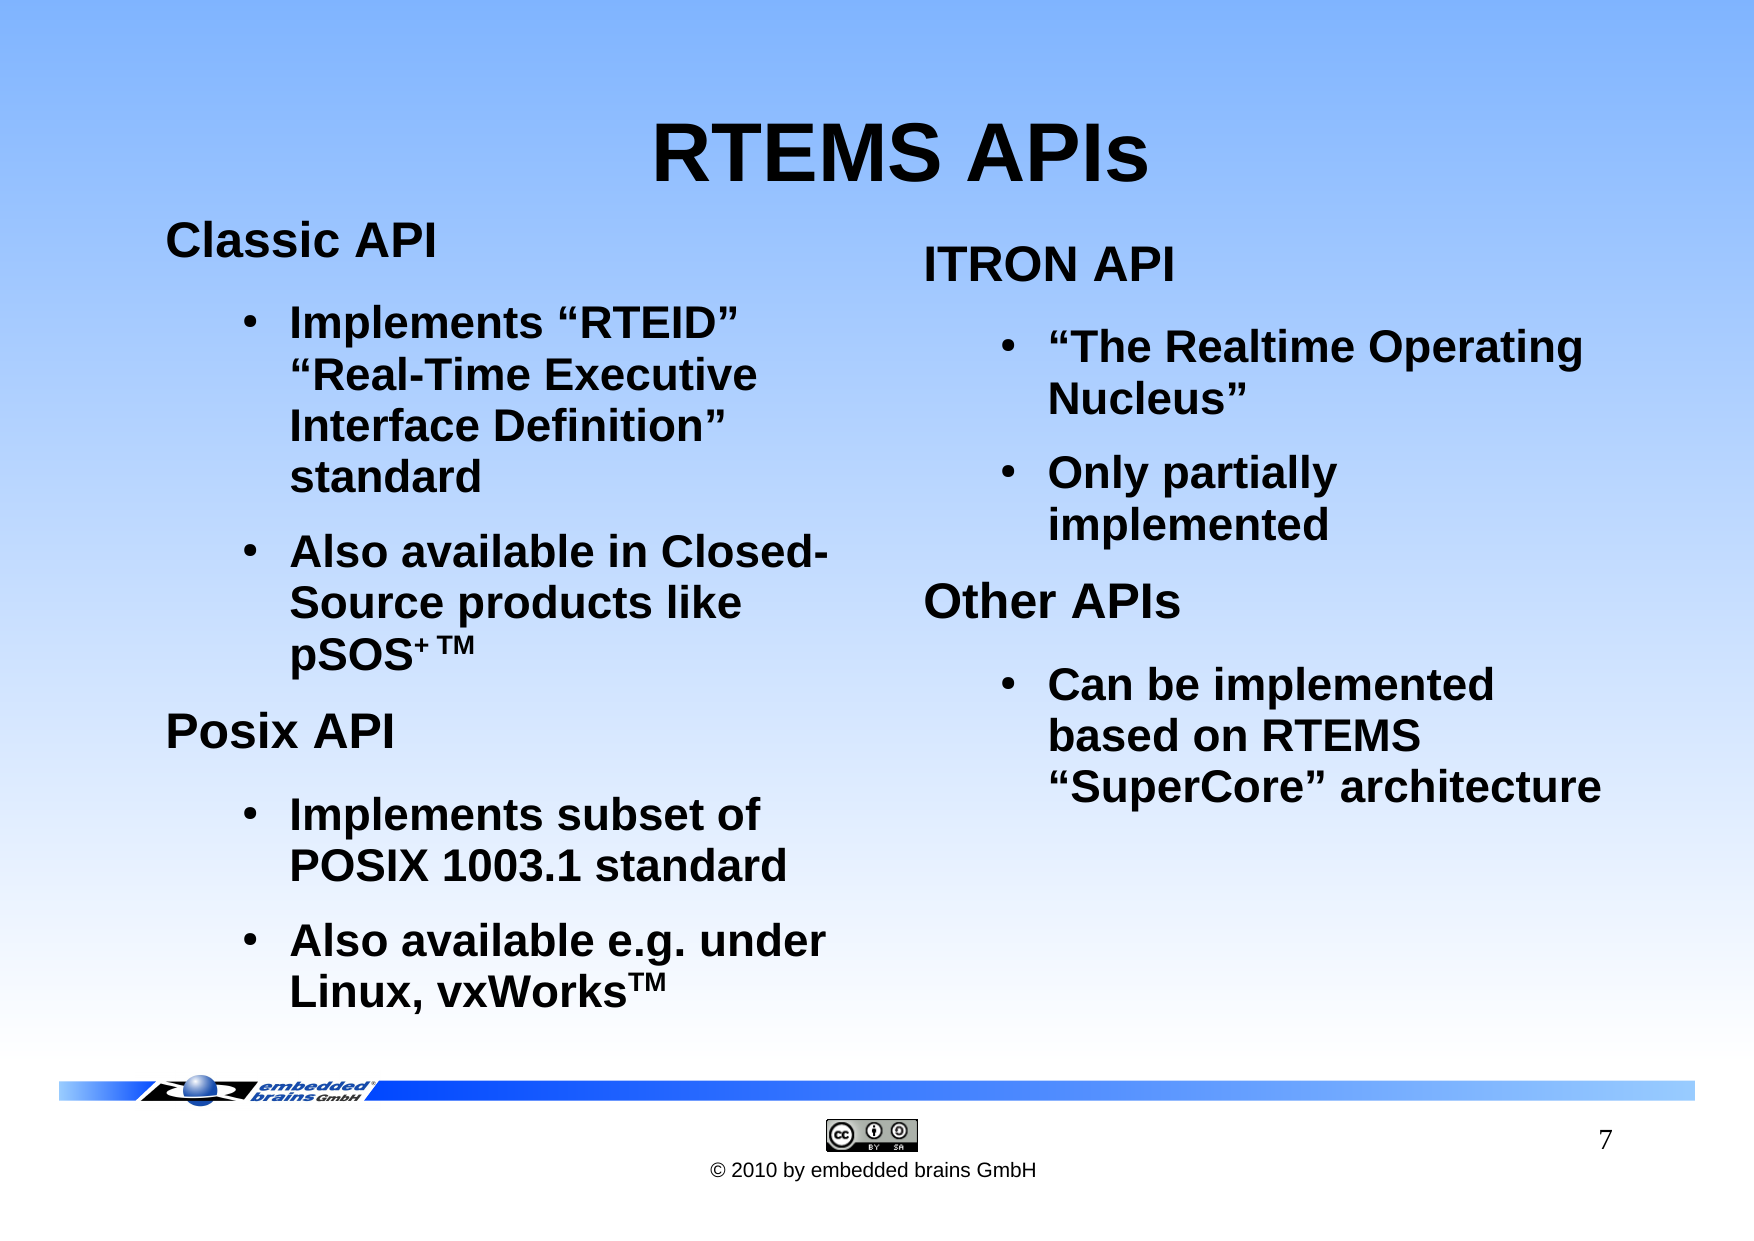

# RTEMS APIs
Classic API
Implements “RTEID” “Real-Time Executive Interface Definition” standard
Also available in Closed-Source products like pSOS+ TM
Posix API
Implements subset of POSIX 1003.1 standard
Also available e.g. under Linux, vxWorksTM
ITRON API
“The Realtime Operating Nucleus”
Only partially implemented
Other APIs
Can be implemented based on RTEMS “SuperCore” architecture
7